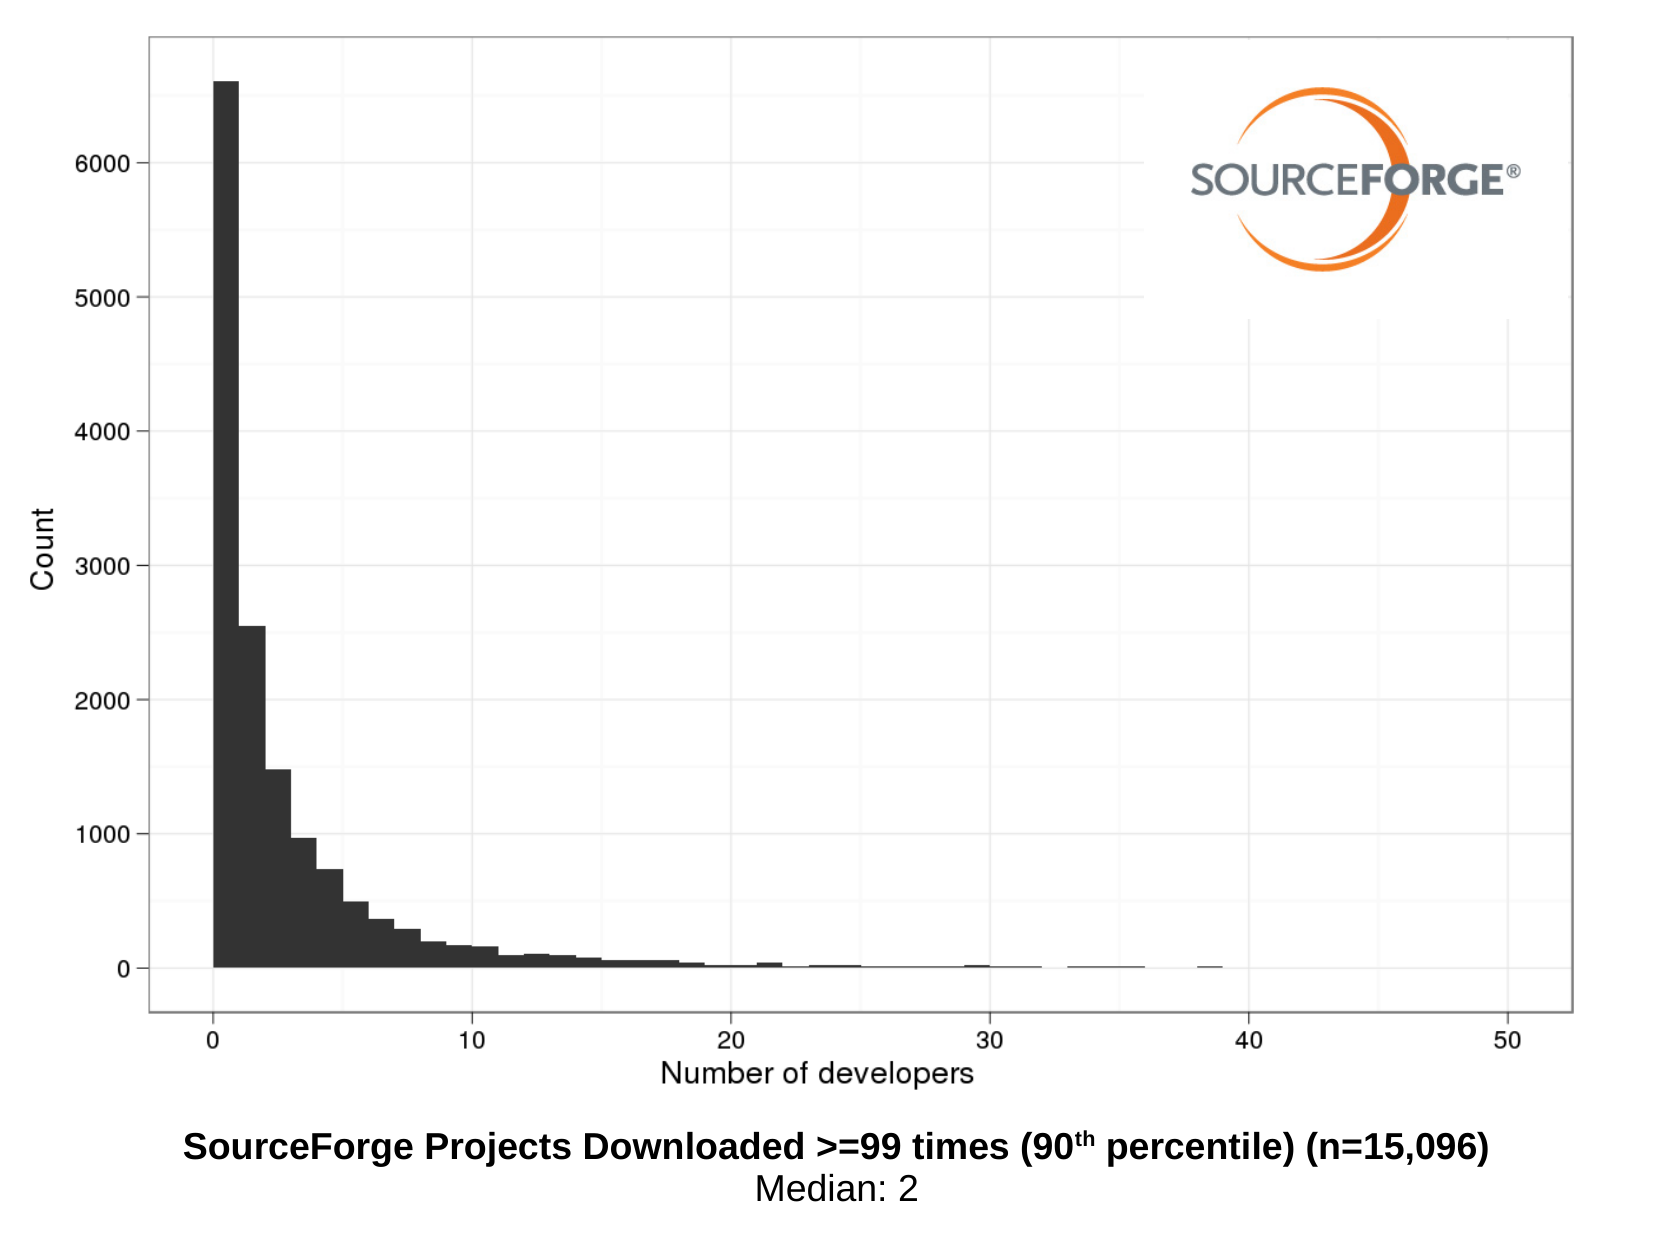

SourceForge Projects Downloaded >=99 times (90th percentile) (n=15,096)
Median: 2